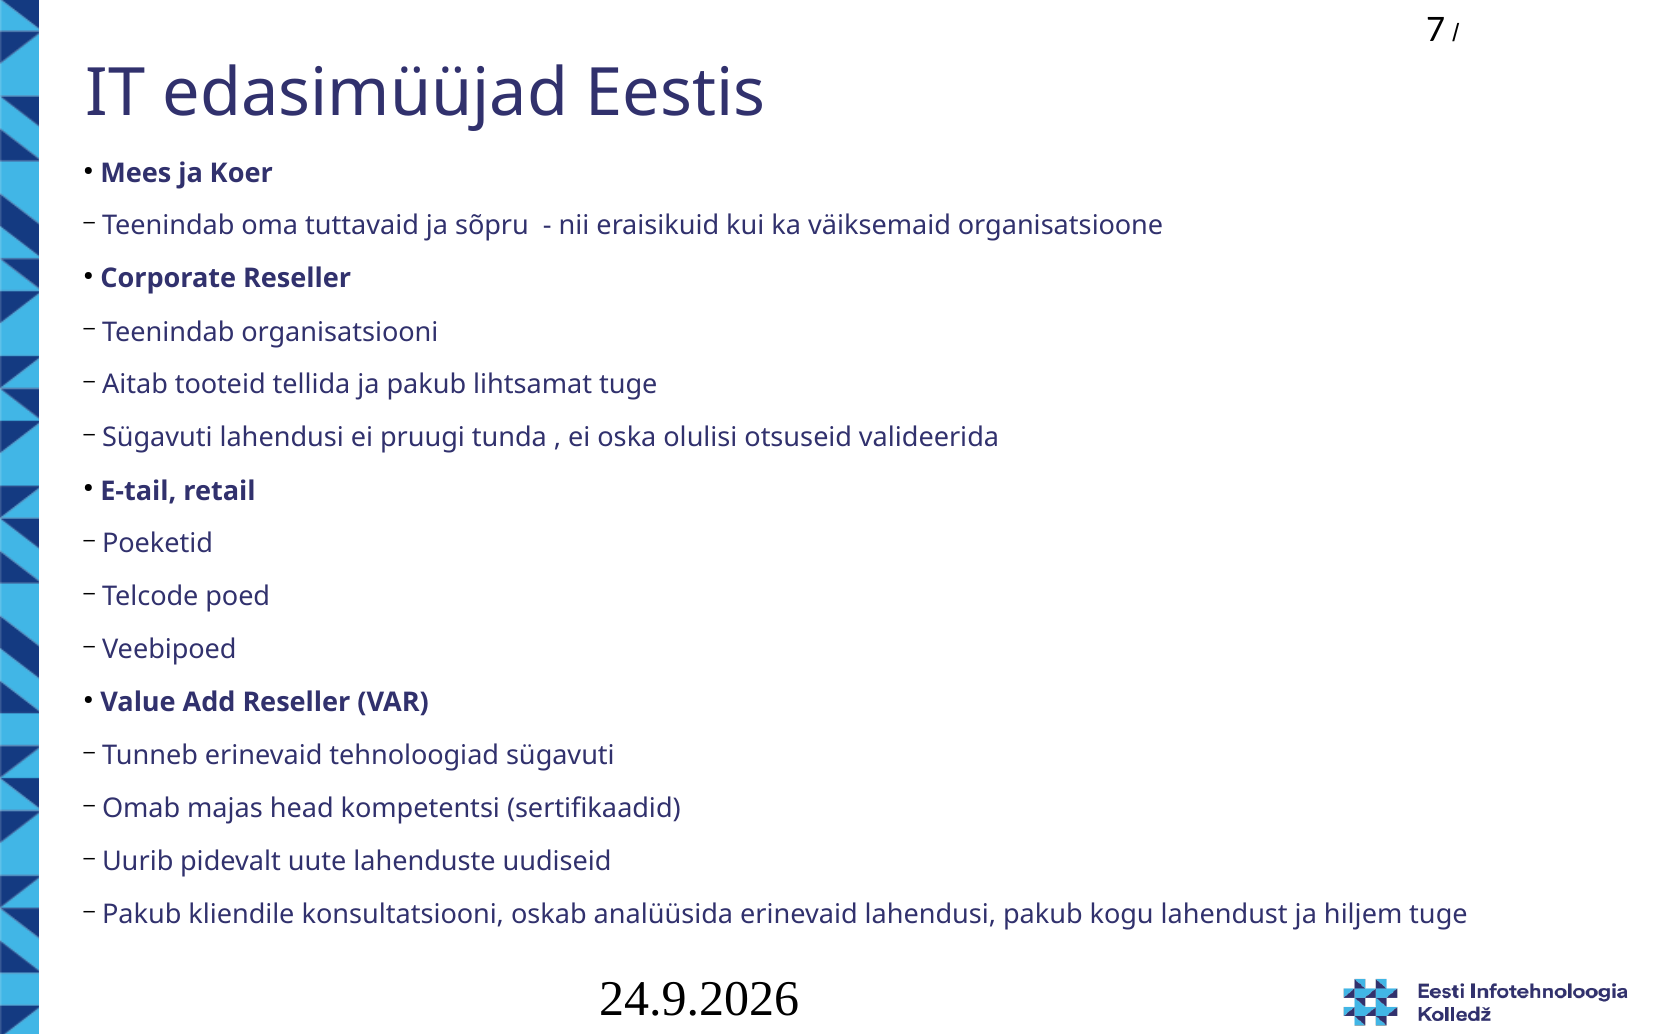

# IT edasimüüjad Eestis
 Mees ja Koer
 Teenindab oma tuttavaid ja sõpru - nii eraisikuid kui ka väiksemaid organisatsioone
 Corporate Reseller
 Teenindab organisatsiooni
 Aitab tooteid tellida ja pakub lihtsamat tuge
 Sügavuti lahendusi ei pruugi tunda , ei oska olulisi otsuseid valideerida
 E-tail, retail
 Poeketid
 Telcode poed
 Veebipoed
 Value Add Reseller (VAR)
 Tunneb erinevaid tehnoloogiad sügavuti
 Omab majas head kompetentsi (sertifikaadid)
 Uurib pidevalt uute lahenduste uudiseid
 Pakub kliendile konsultatsiooni, oskab analüüsida erinevaid lahendusi, pakub kogu lahendust ja hiljem tuge